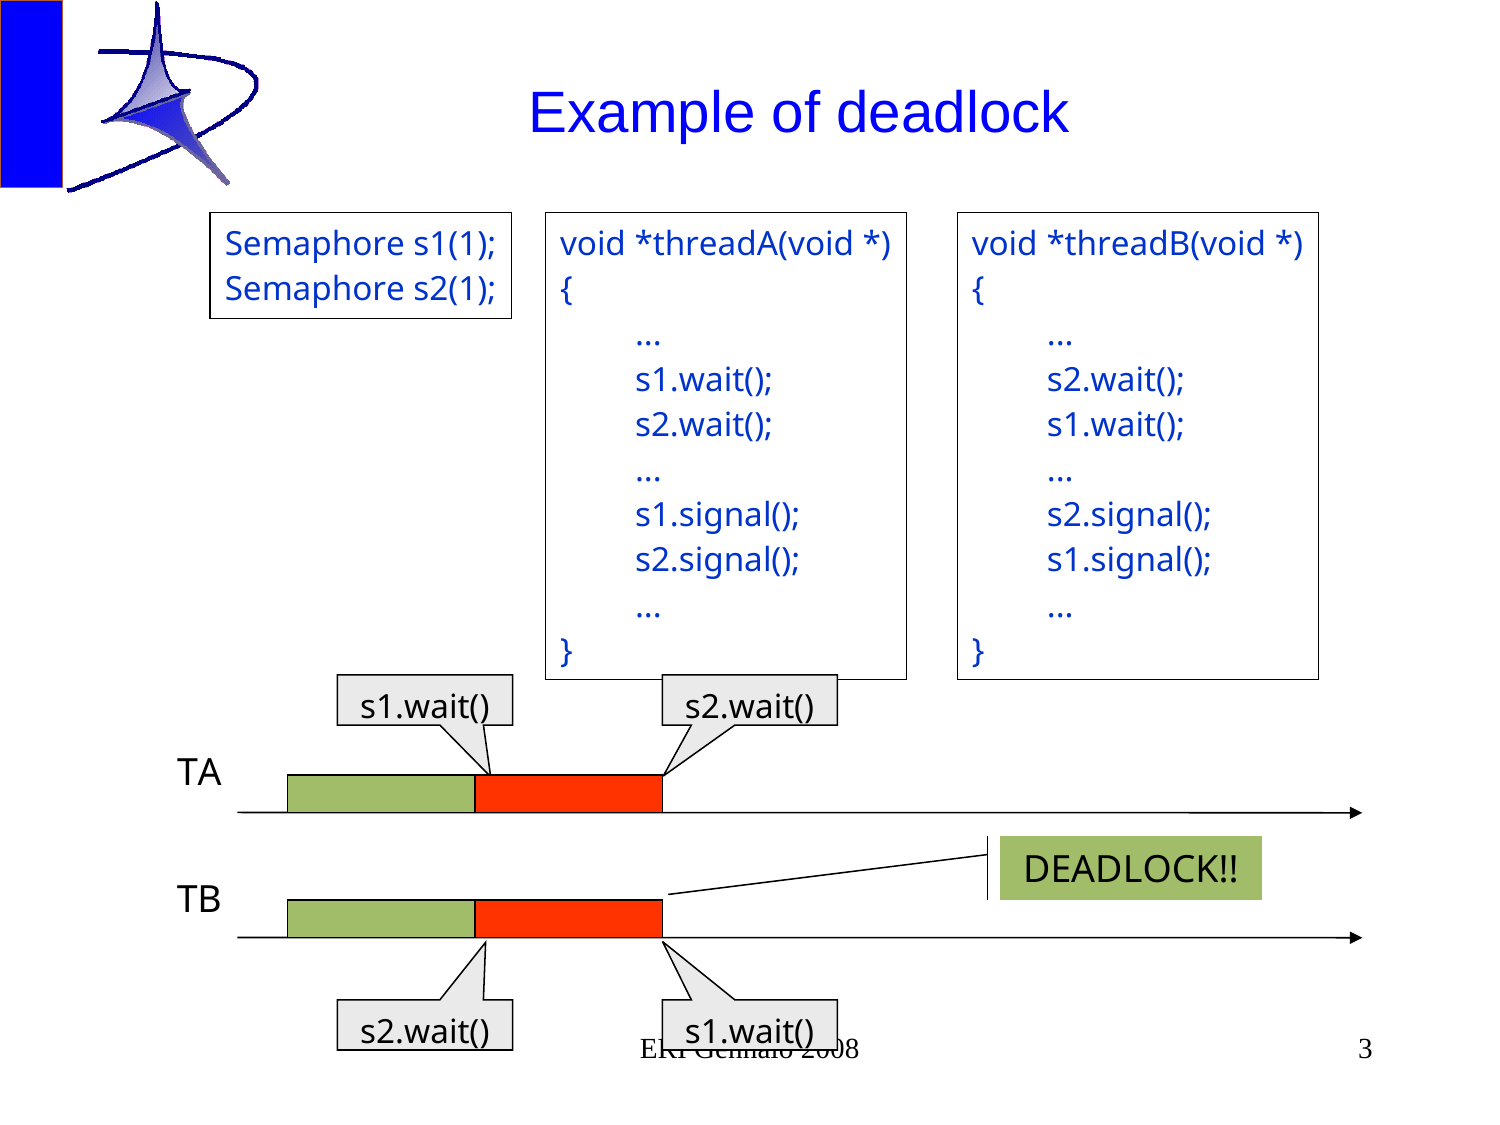

# Example of deadlock
Semaphore s1(1);
Semaphore s2(1);
void *threadA(void *)‏
{
	...
	s1.wait();
	s2.wait();
	...
	s1.signal();
	s2.signal();
	...
}
void *threadB(void *)‏
{
	...
	s2.wait();
	s1.wait();
	...
	s2.signal();
	s1.signal();
	...
}
s1.wait()‏
s2.wait()‏
TA
DEADLOCK!!
TB
s2.wait()‏
s1.wait()‏
ERI Gennaio 2008
3